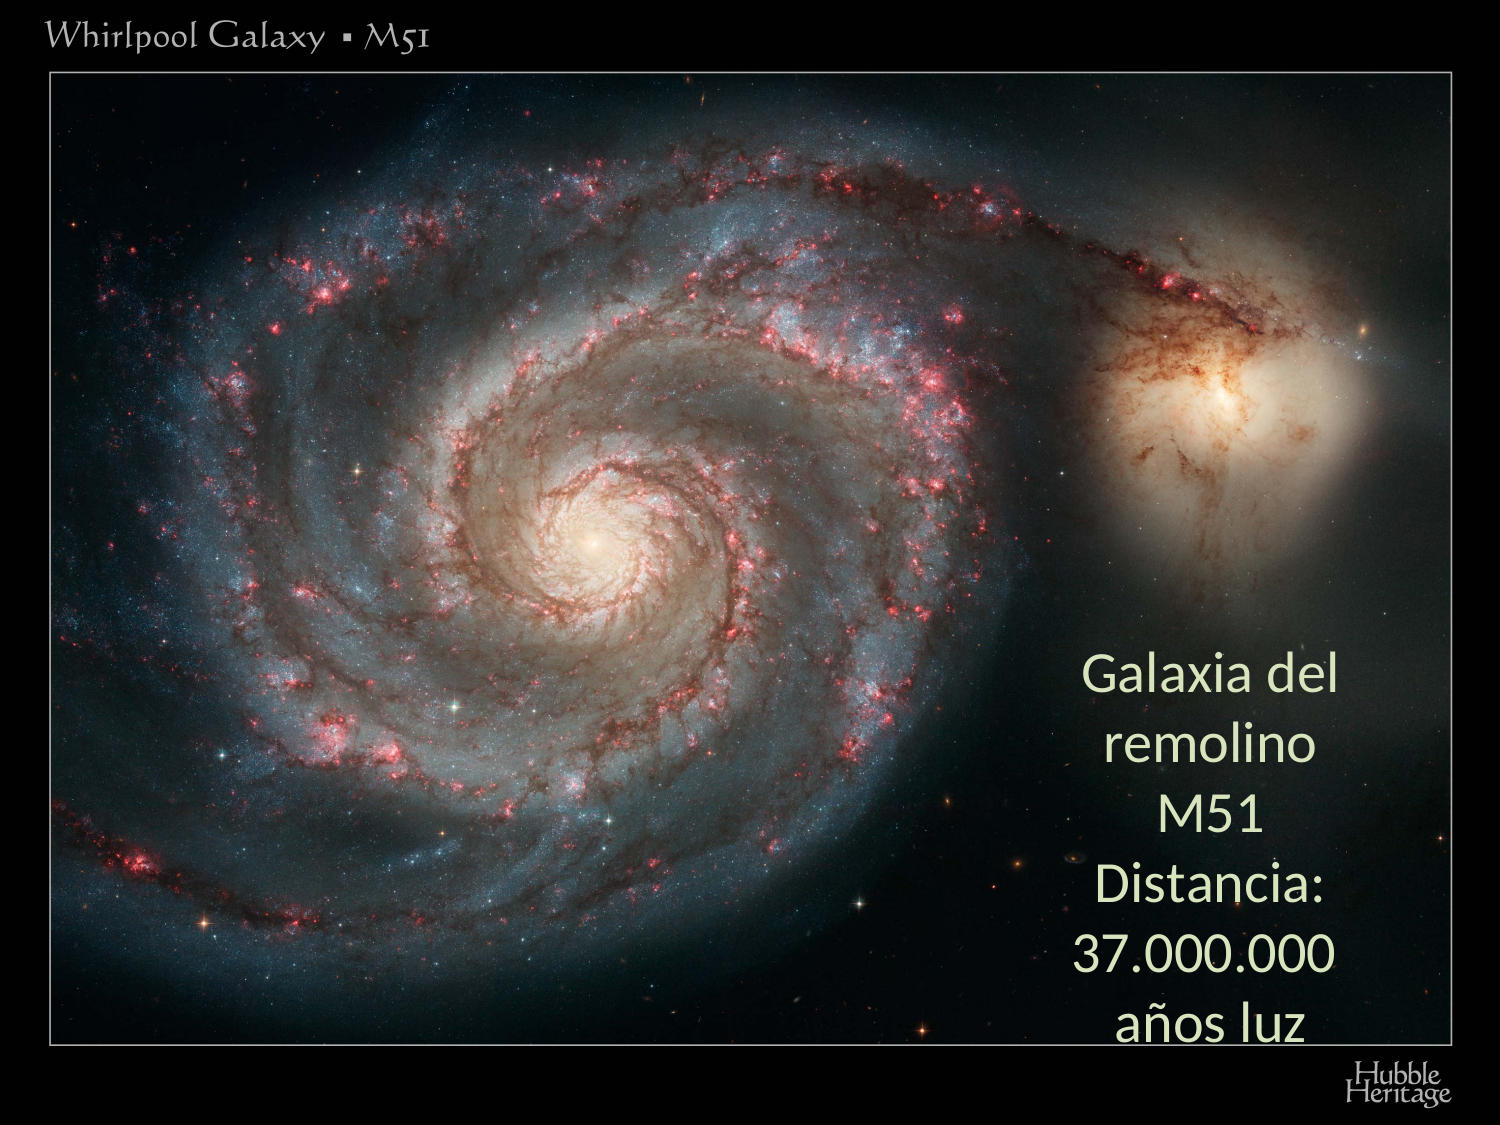

# Galaxia del remolino M51 Distancia: 37.000.000 años luz